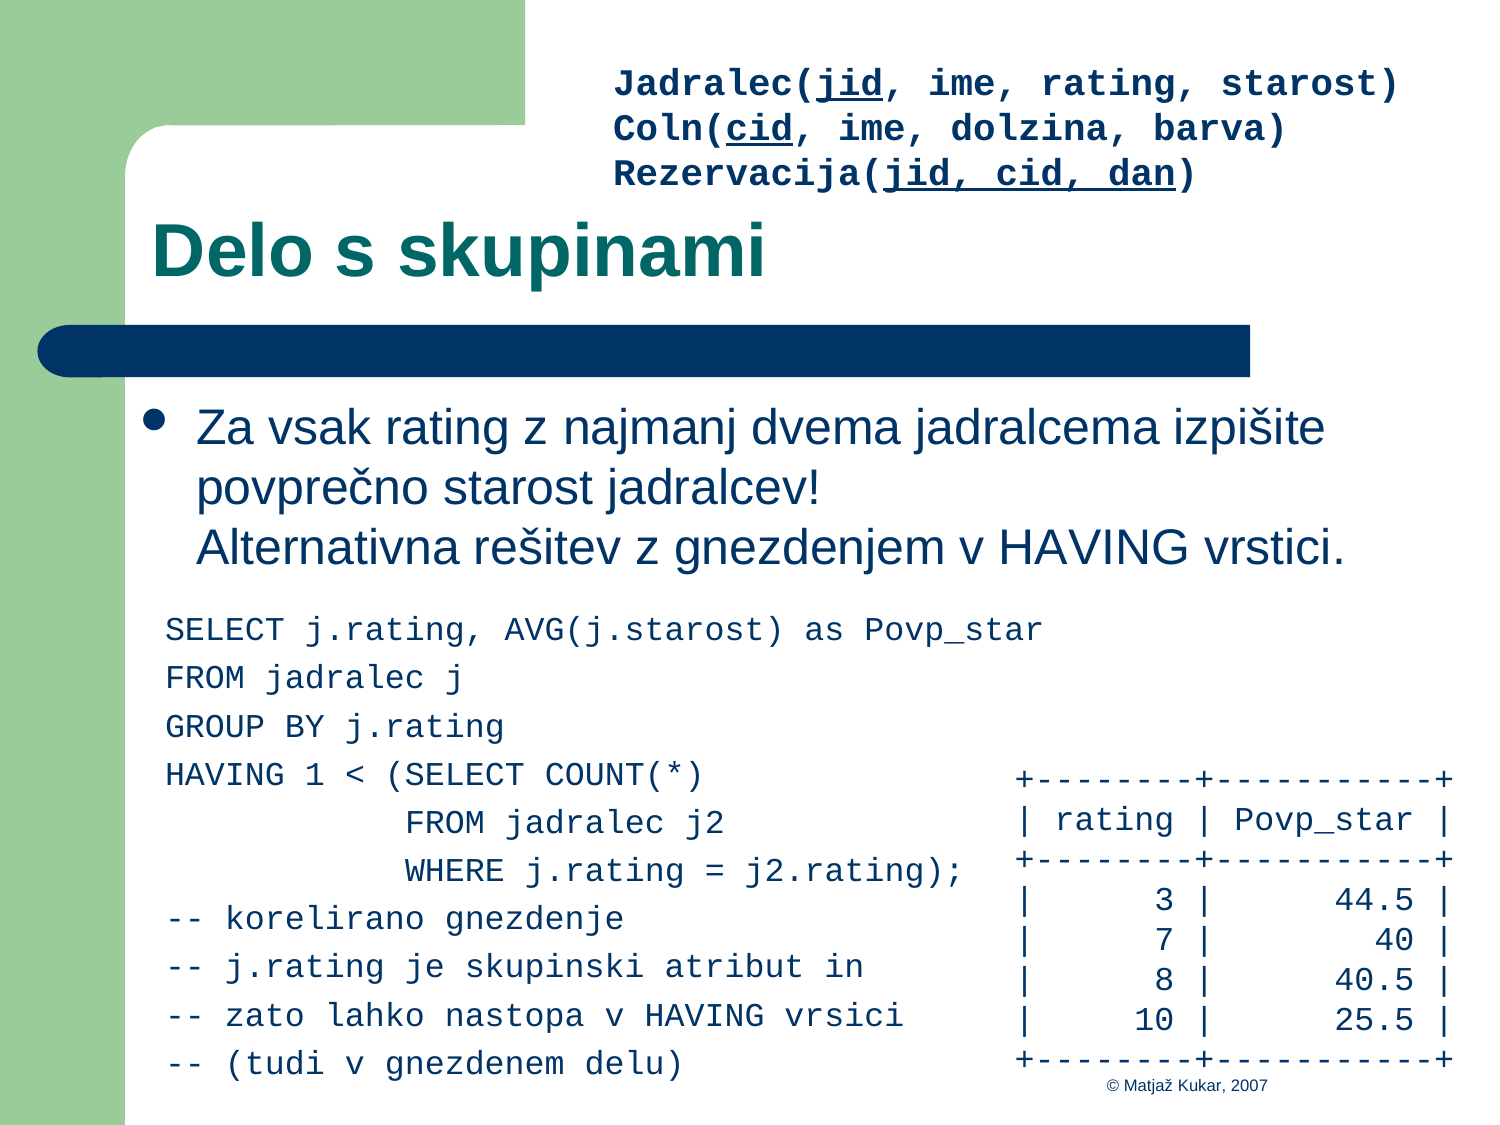

Jadralec(jid, ime, rating, starost)
Coln(cid, ime, dolzina, barva)
Rezervacija(jid, cid, dan)
# Delo s skupinami
Za vsak rating z najmanj dvema jadralcema izpišite povprečno starost jadralcev!
Alternativna rešitev z gnezdenjem v HAVING vrstici.
SELECT j.rating, AVG(j.starost) as Povp_star
FROM jadralec j
GROUP BY j.rating
HAVING 1 < (SELECT COUNT(*)
 FROM jadralec j2
 WHERE j.rating = j2.rating);
-- korelirano gnezdenje
-- j.rating je skupinski atribut in
-- zato lahko nastopa v HAVING vrsici
-- (tudi v gnezdenem delu)
+--------+-----------+
| rating | Povp_star |
+--------+-----------+
| 3 | 44.5 |
| 7 | 40 |
| 8 | 40.5 |
| 10 | 25.5 |
+--------+-----------+
© Matjaž Kukar, 2007